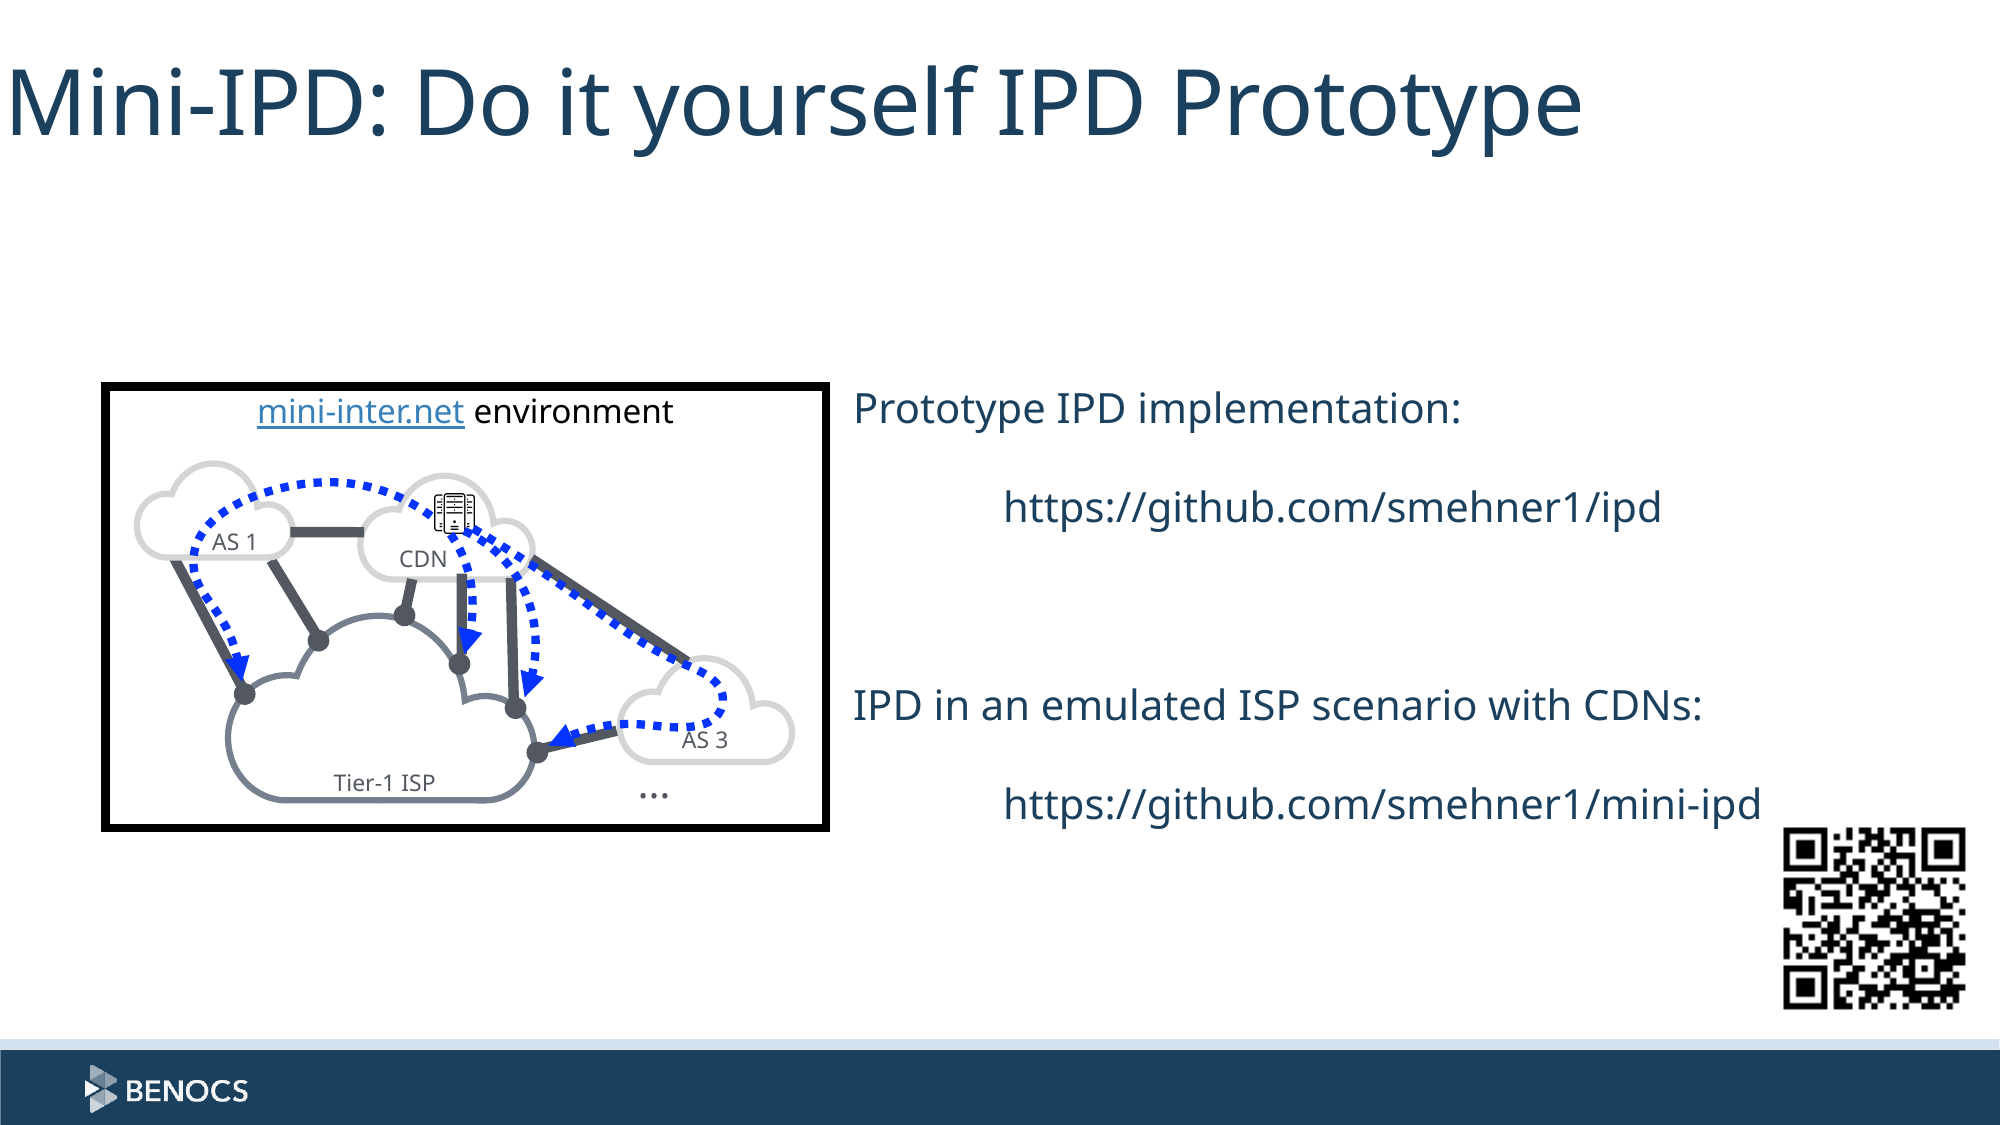

# Mini-IPD: Do it yourself IPD Prototype
Prototype IPD implementation:
	https://github.com/smehner1/ipd
IPD in an emulated ISP scenario with CDNs:
	https://github.com/smehner1/mini-ipd
mini-inter.net environment
AS 1
CDN
AS 3
Tier-1 ISP
…